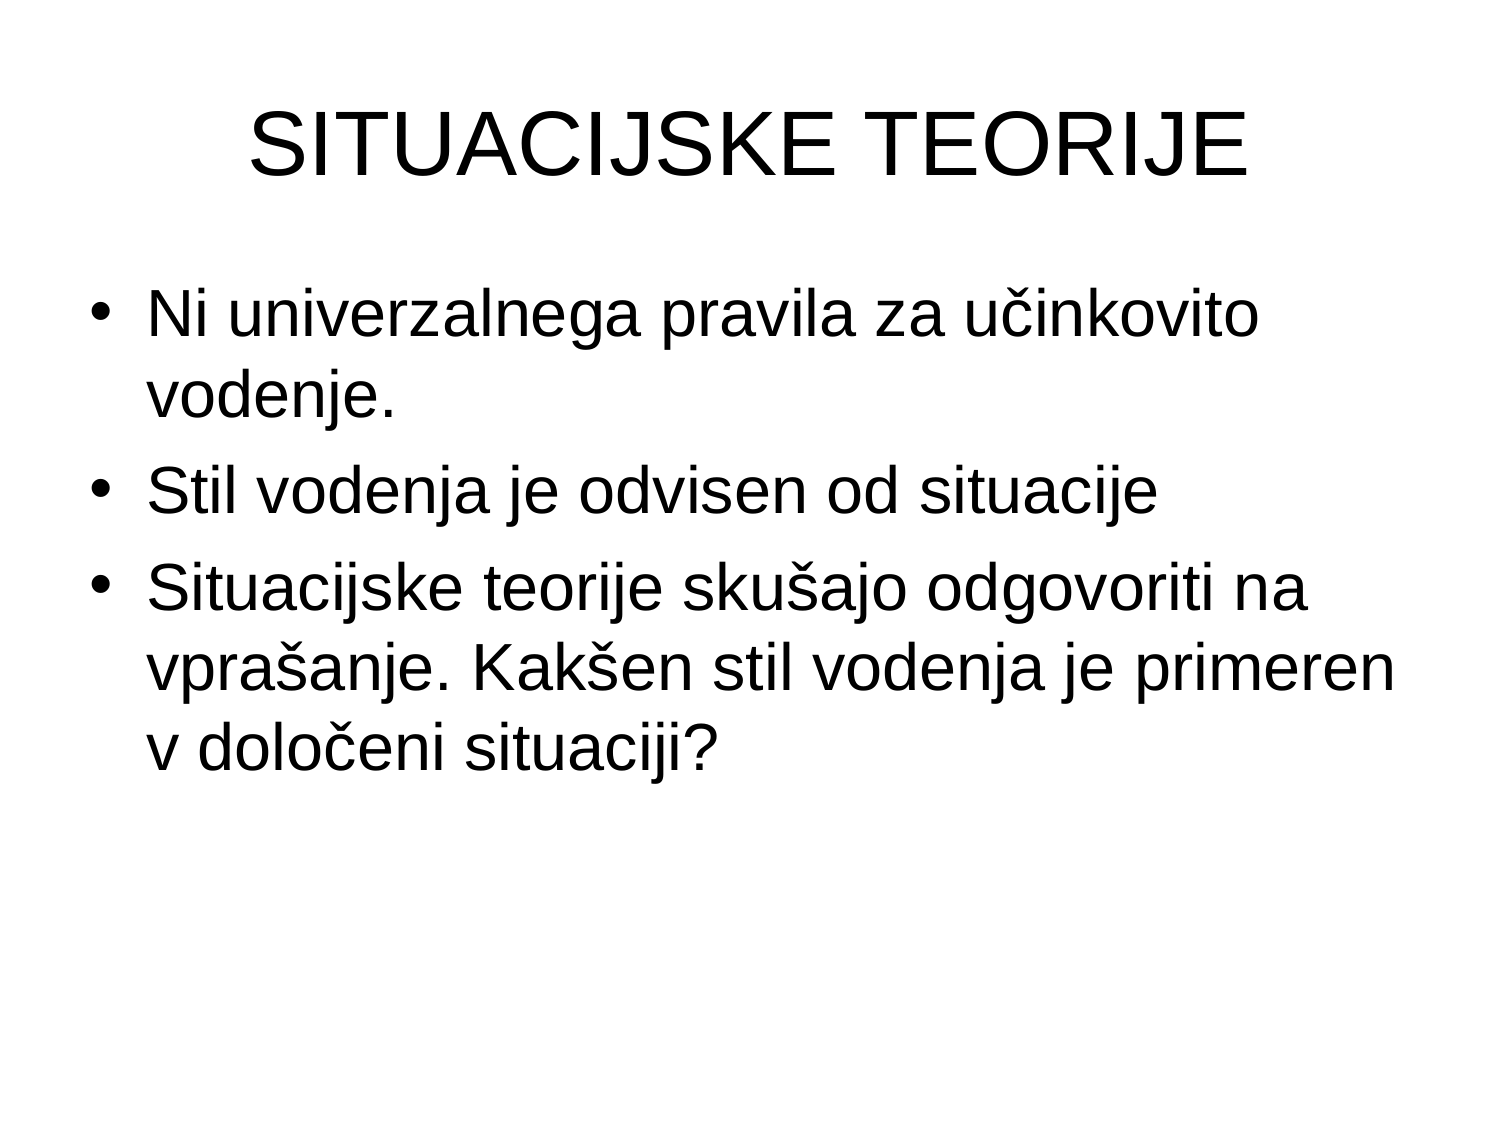

# SITUACIJSKE TEORIJE
Ni univerzalnega pravila za učinkovito vodenje.
Stil vodenja je odvisen od situacije
Situacijske teorije skušajo odgovoriti na vprašanje. Kakšen stil vodenja je primeren v določeni situaciji?